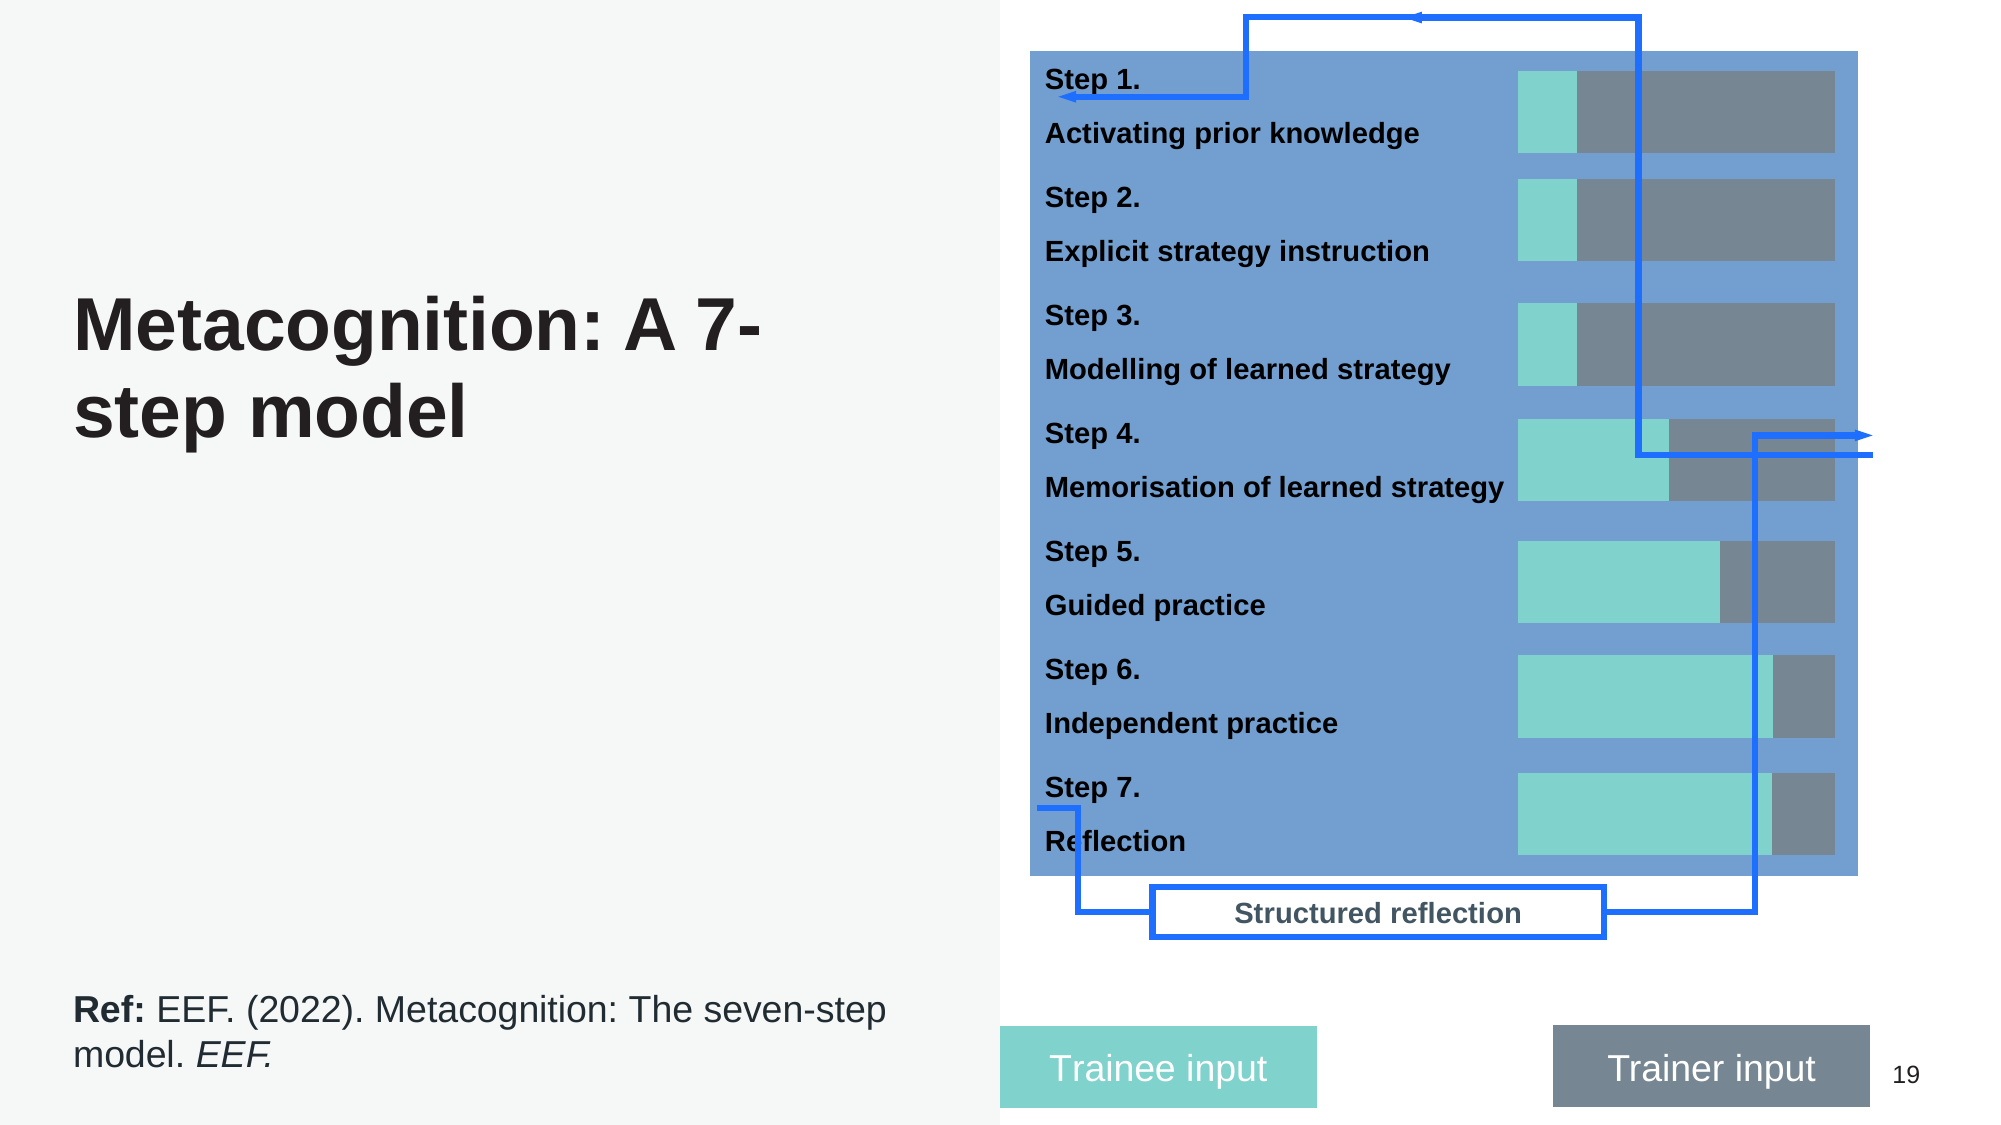

Structured reflection
Trainer input
Trainee input
| Step 1. Activating prior knowledge |
| --- |
| Step 2. Explicit strategy instruction |
| Step 3. Modelling of learned strategy |
| Step 4. Memorisation of learned strategy |
| Step 5. Guided practice |
| Step 6. Independent practice |
| Step 7. Reflection |
# Metacognition: A 7-step model
Ref: EEF. (2022). Metacognition: The seven-step model. EEF.